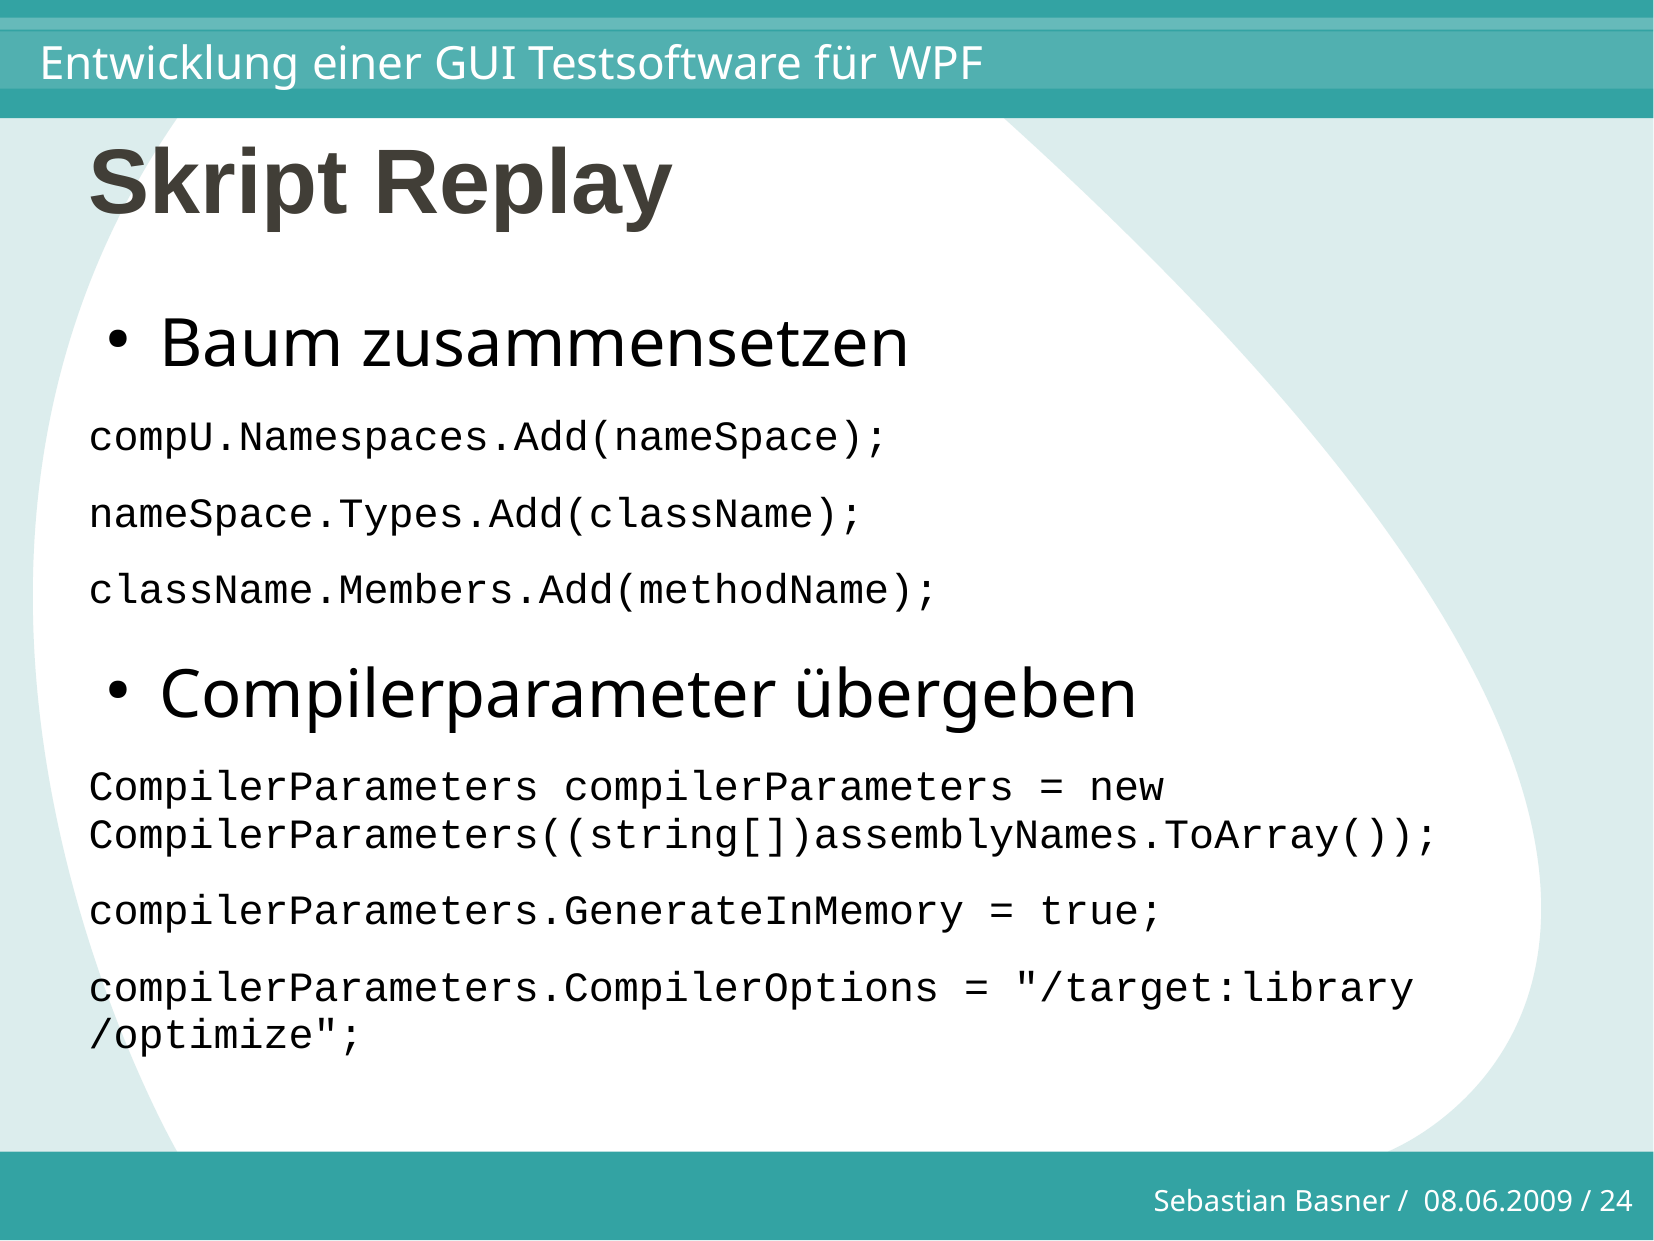

# Skript Replay
Baum zusammensetzen
compU.Namespaces.Add(nameSpace);
nameSpace.Types.Add(className);
className.Members.Add(methodName);
Compilerparameter übergeben
CompilerParameters compilerParameters = new CompilerParameters((string[])assemblyNames.ToArray());
compilerParameters.GenerateInMemory = true;
compilerParameters.CompilerOptions = "/target:library /optimize";